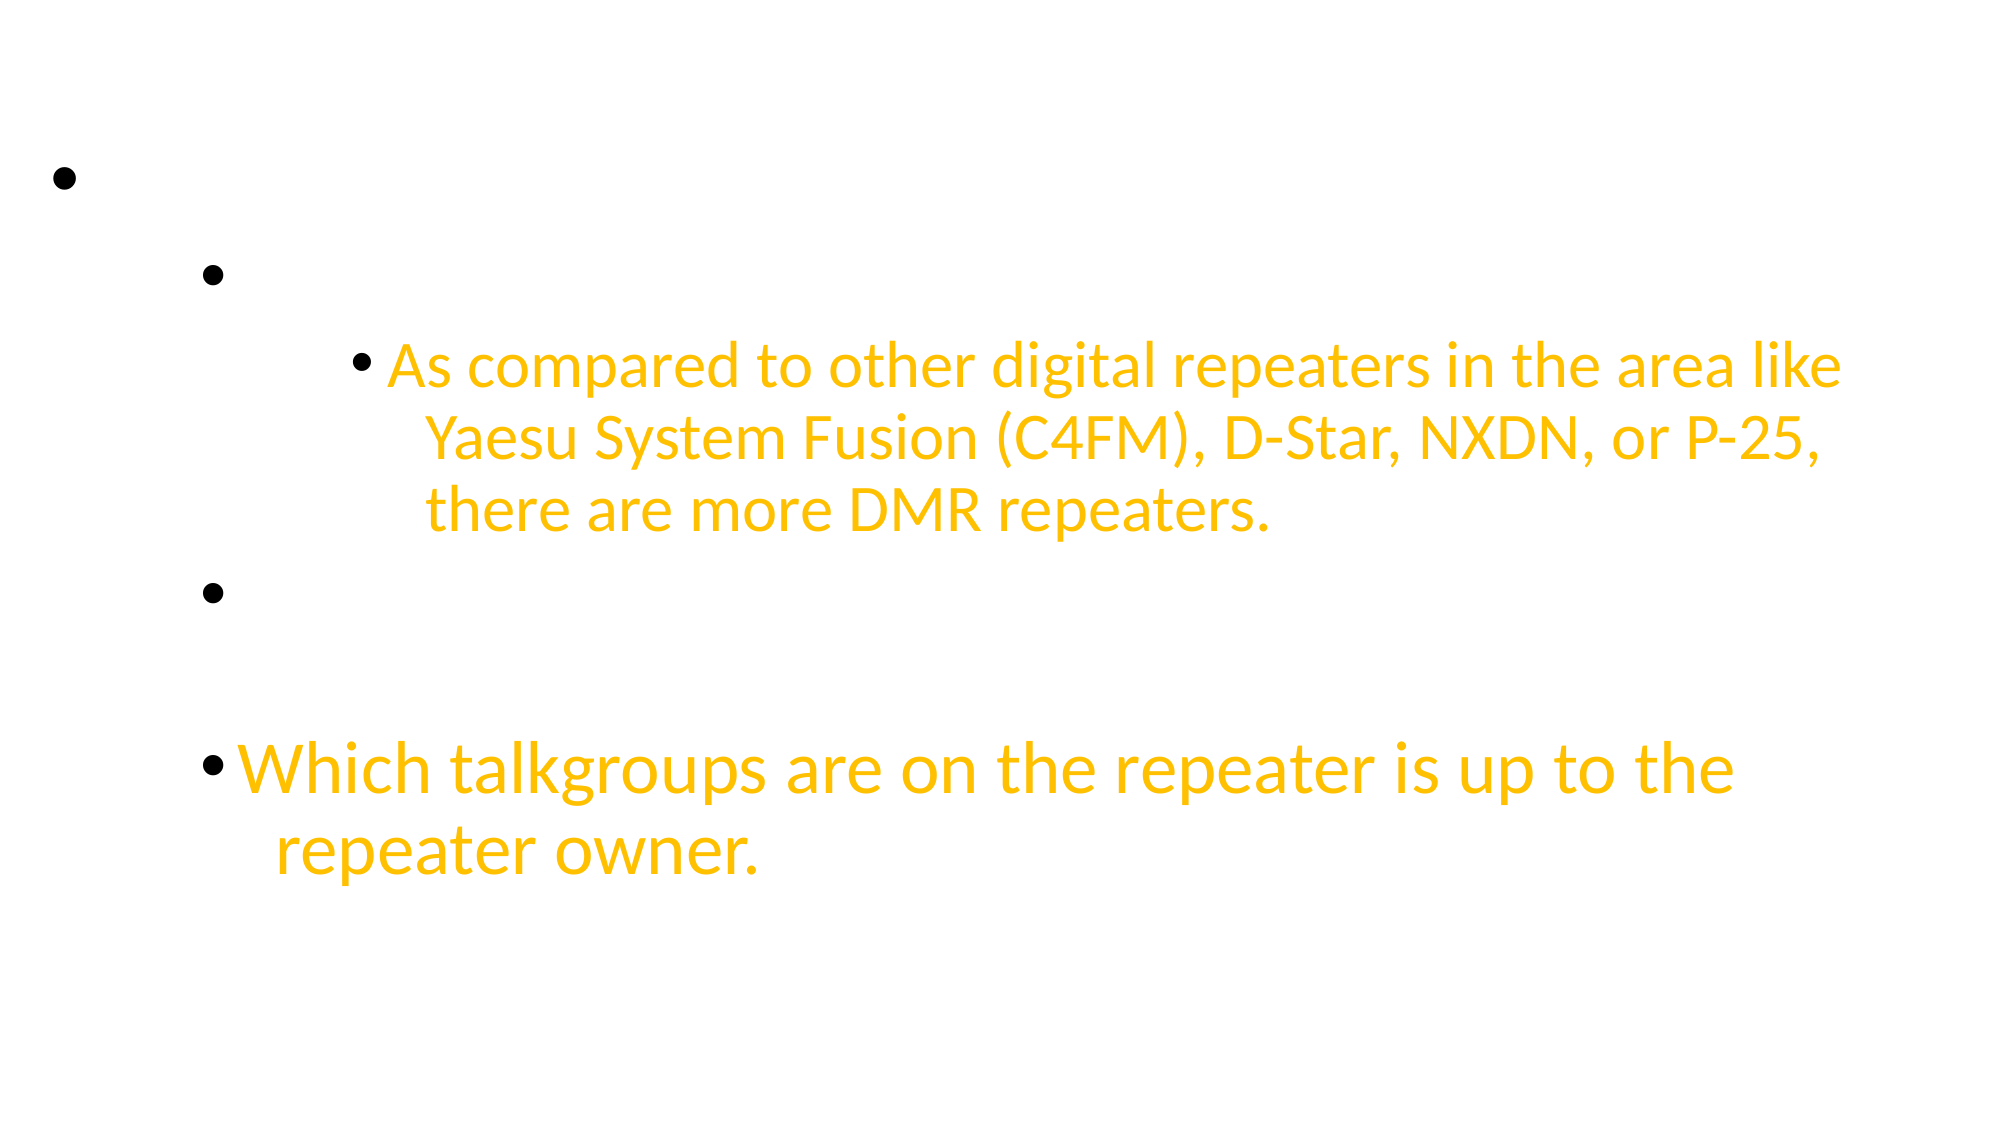

# How can I access these networks?
Repeaters
Our area has a number of DMR repeaters.
As compared to other digital repeaters in the area like Yaesu System Fusion (C4FM), D-Star, NXDN, or P-25, there are more DMR repeaters.
Which DMR network is being used on the repeater is determined by the repeater owner
Which talkgroups are on the repeater is up to the repeater owner.